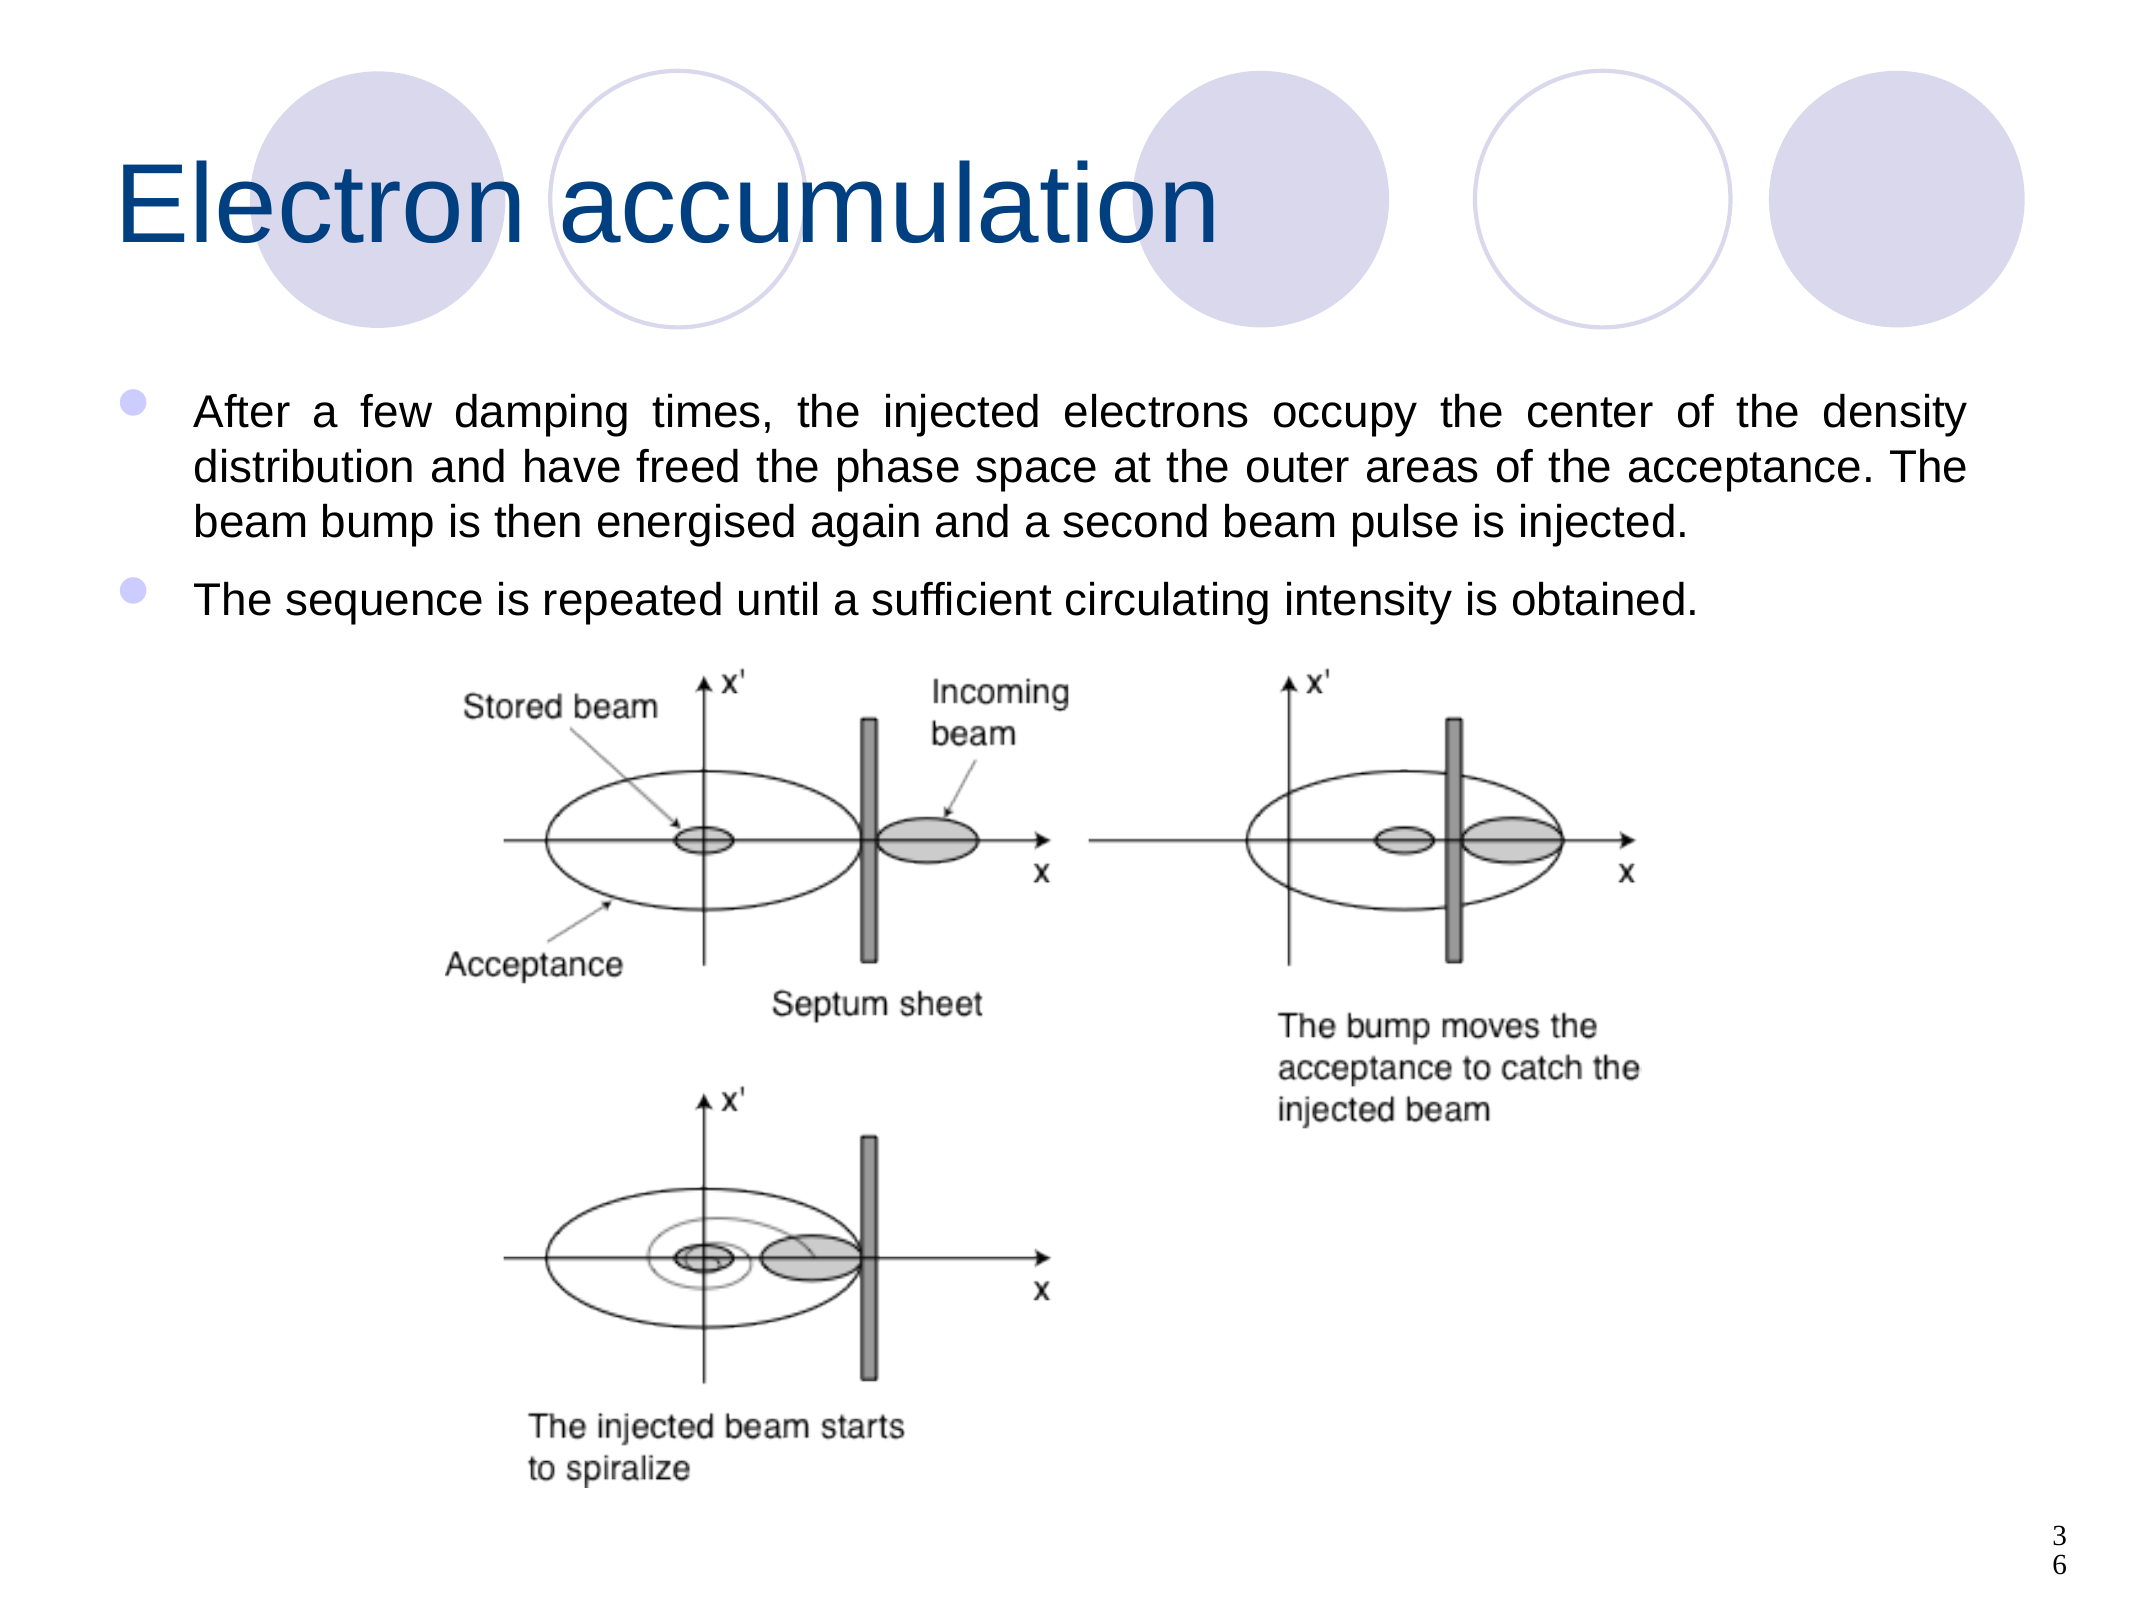

# Electron accumulation
After a few damping times, the injected electrons occupy the center of the density distribution and have freed the phase space at the outer areas of the acceptance. The beam bump is then energised again and a second beam pulse is injected.
The sequence is repeated until a sufficient circulating intensity is obtained.
36